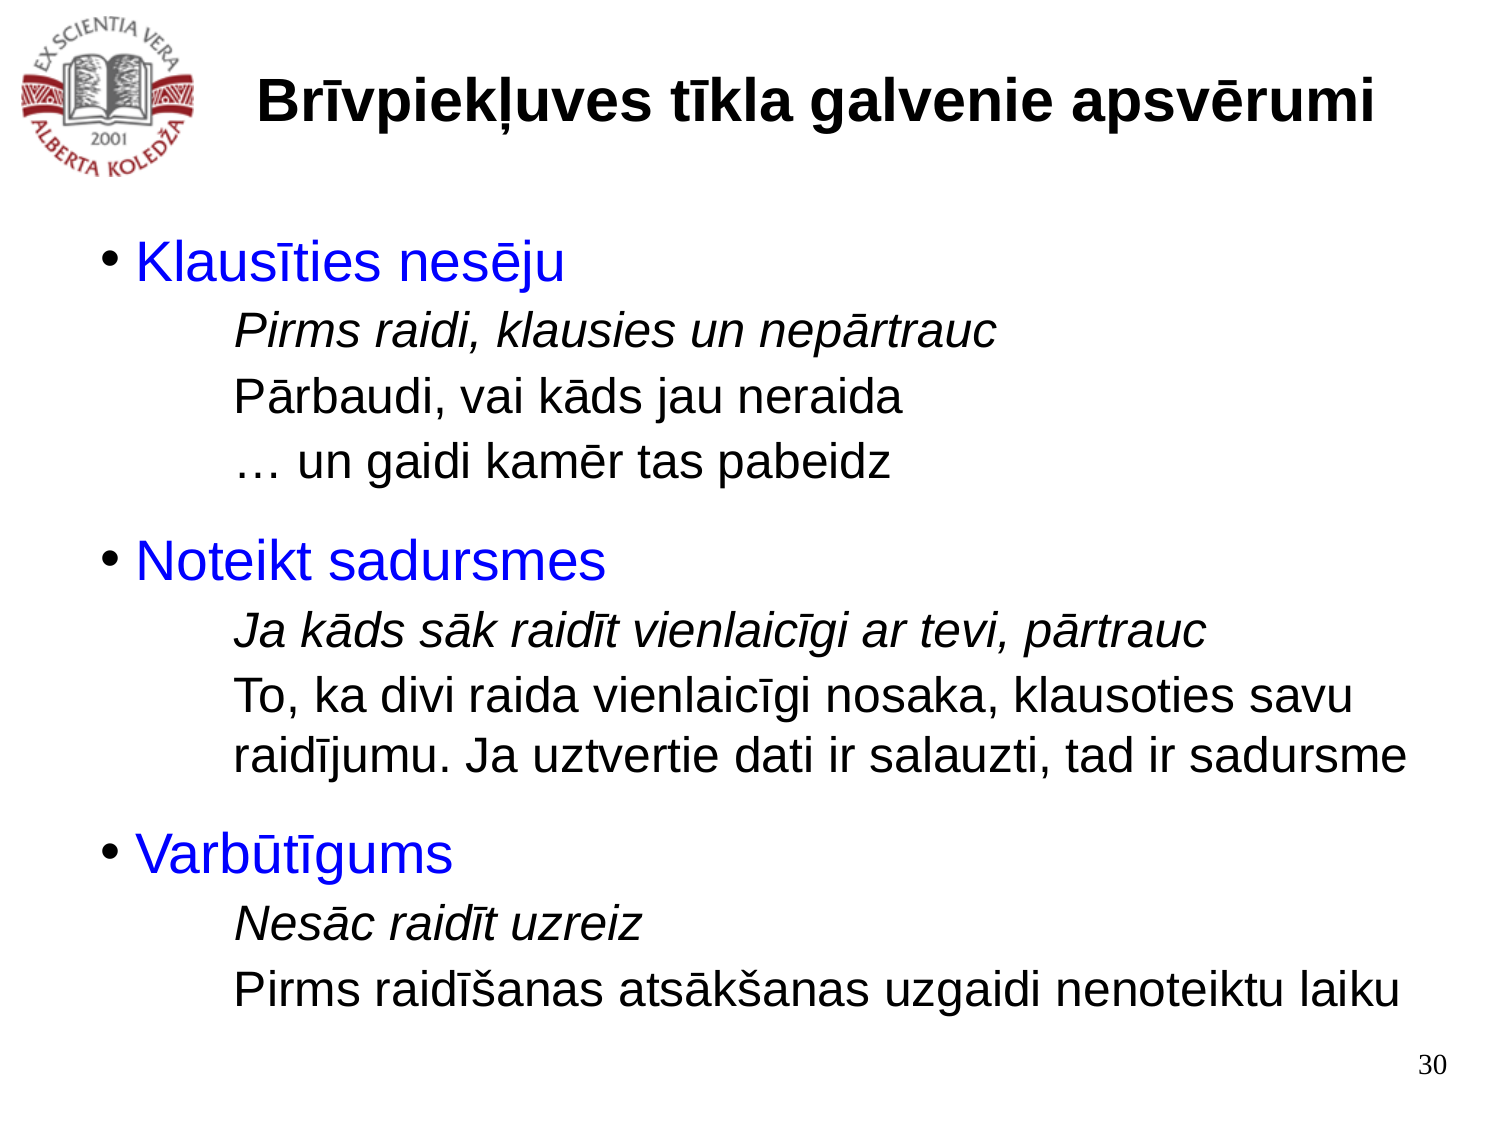

# Brīvpiekļuves tīkla galvenie apsvērumi
Klausīties nesēju
Pirms raidi, klausies un nepārtrauc
Pārbaudi, vai kāds jau neraida
… un gaidi kamēr tas pabeidz
Noteikt sadursmes
Ja kāds sāk raidīt vienlaicīgi ar tevi, pārtrauc
To, ka divi raida vienlaicīgi nosaka, klausoties savu raidījumu. Ja uztvertie dati ir salauzti, tad ir sadursme
Varbūtīgums
Nesāc raidīt uzreiz
Pirms raidīšanas atsākšanas uzgaidi nenoteiktu laiku